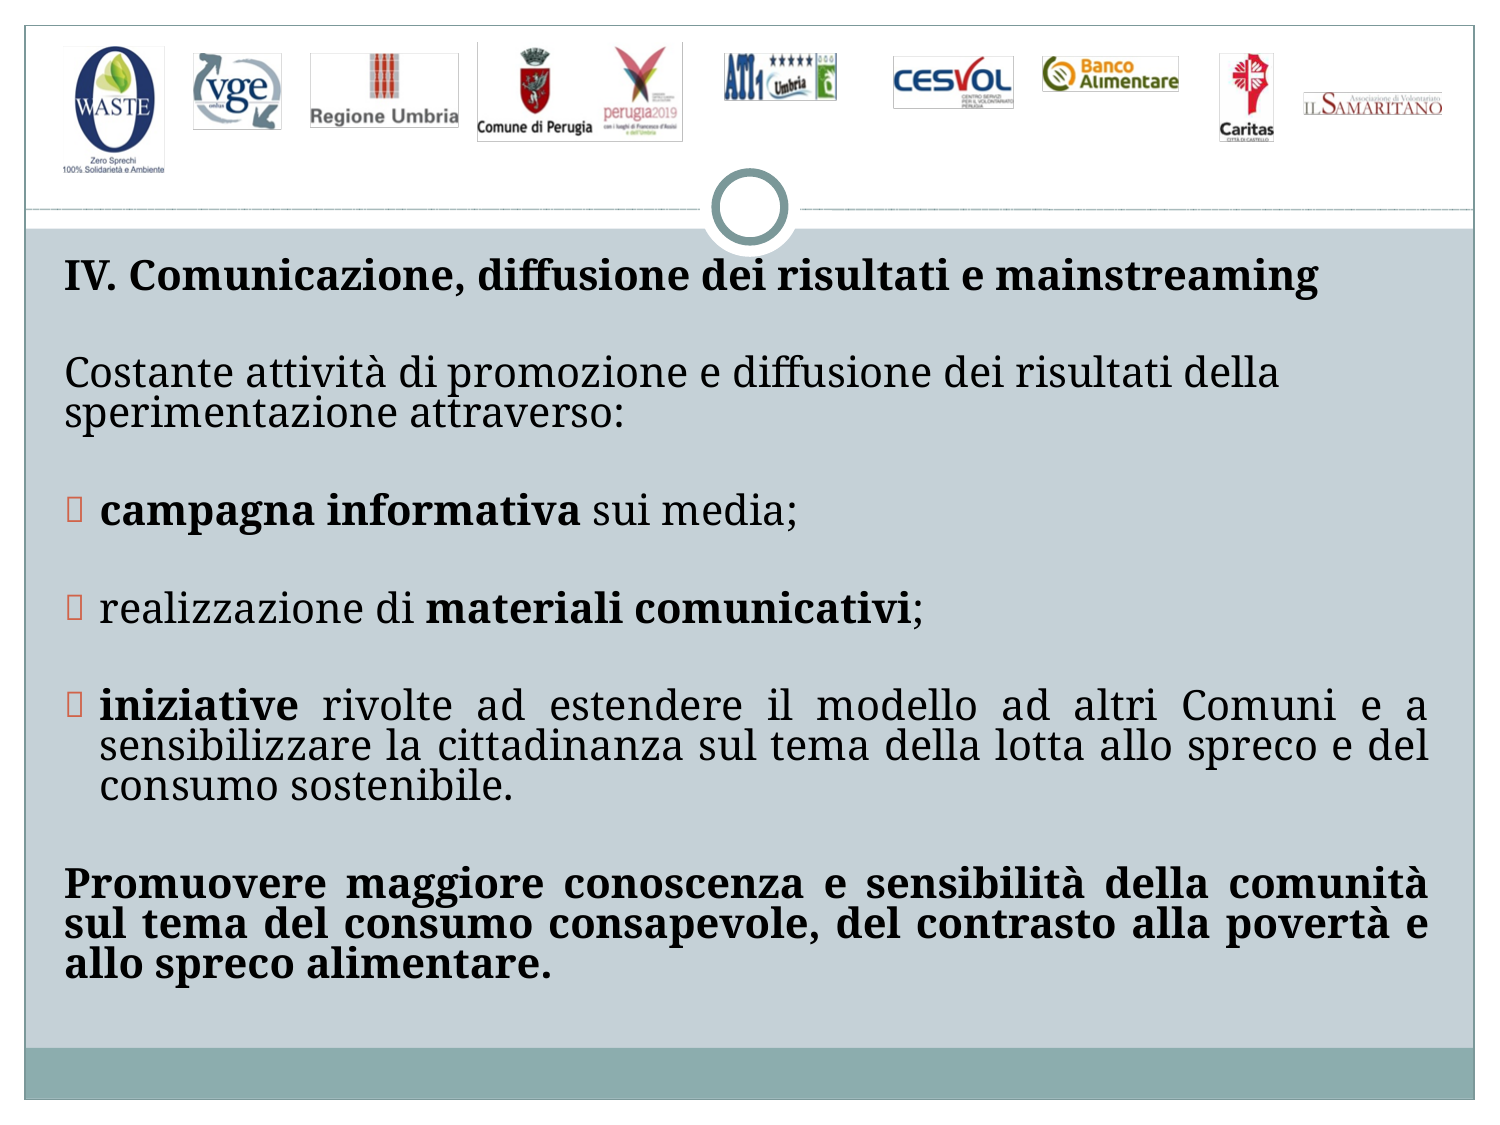

IV. Comunicazione, diffusione dei risultati e mainstreaming
Costante attività di promozione e diffusione dei risultati della sperimentazione attraverso:
campagna informativa sui media;
realizzazione di materiali comunicativi;
iniziative rivolte ad estendere il modello ad altri Comuni e a sensibilizzare la cittadinanza sul tema della lotta allo spreco e del consumo sostenibile.
Promuovere maggiore conoscenza e sensibilità della comunità sul tema del consumo consapevole, del contrasto alla povertà e allo spreco alimentare.